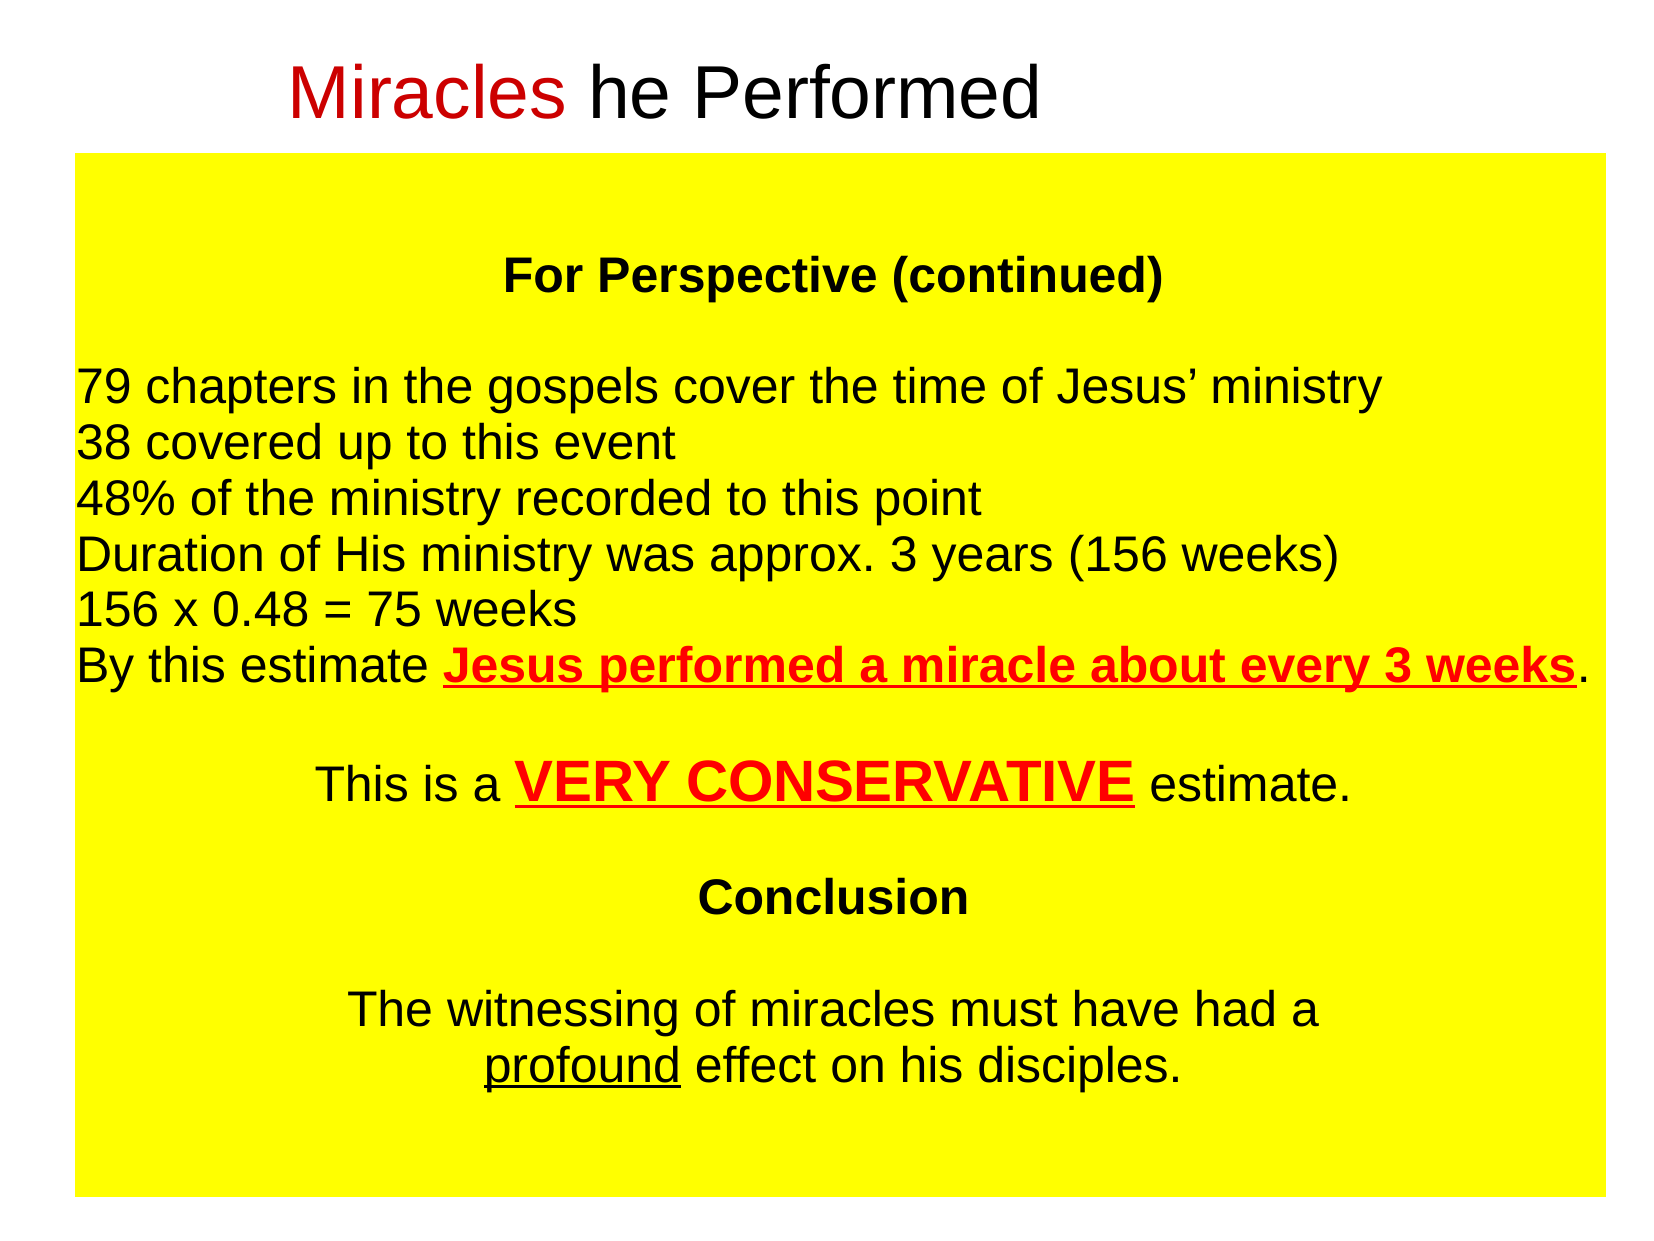

Miracles he Performed
For Perspective (continued)
79 chapters in the gospels cover the time of Jesus’ ministry
38 covered up to this event
48% of the ministry recorded to this point
Duration of His ministry was approx. 3 years (156 weeks)
156 x 0.48 = 75 weeks
By this estimate Jesus performed a miracle about every 3 weeks.
This is a VERY CONSERVATIVE estimate.
Conclusion
The witnessing of miracles must have had a
profound effect on his disciples.